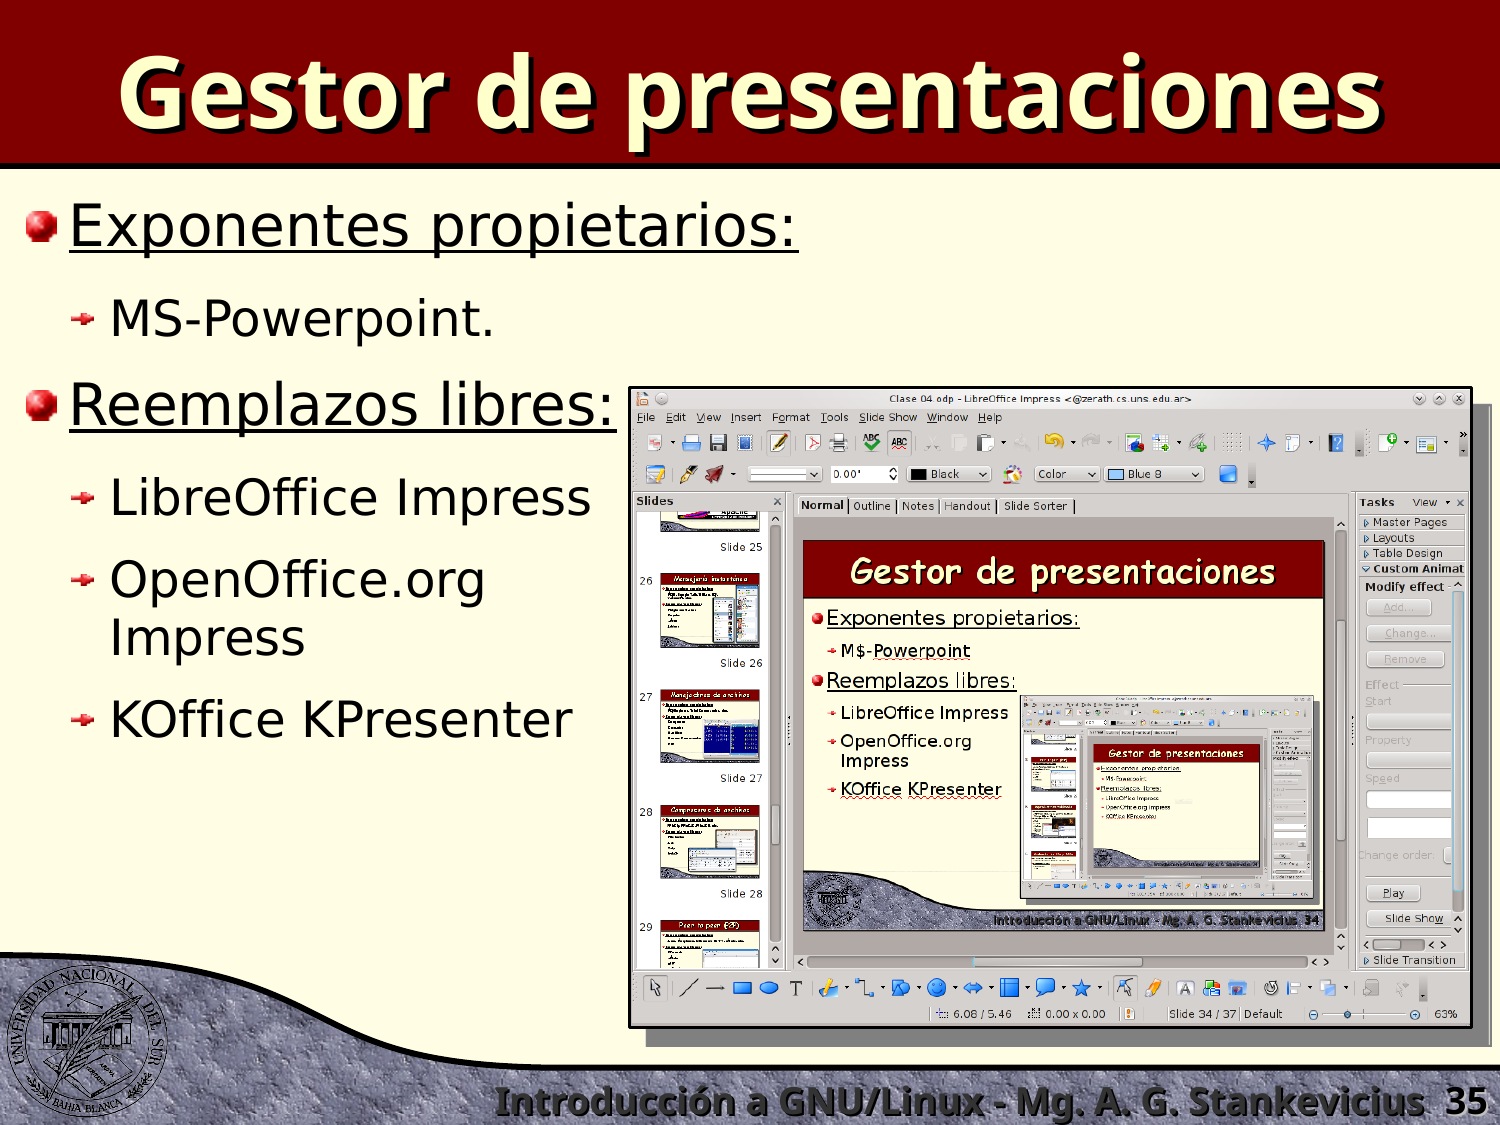

# Gestor de presentaciones
Exponentes propietarios:
MS-Powerpoint.
Reemplazos libres:
LibreOffice Impress
OpenOffice.org
Impress
KOffice KPresenter
35